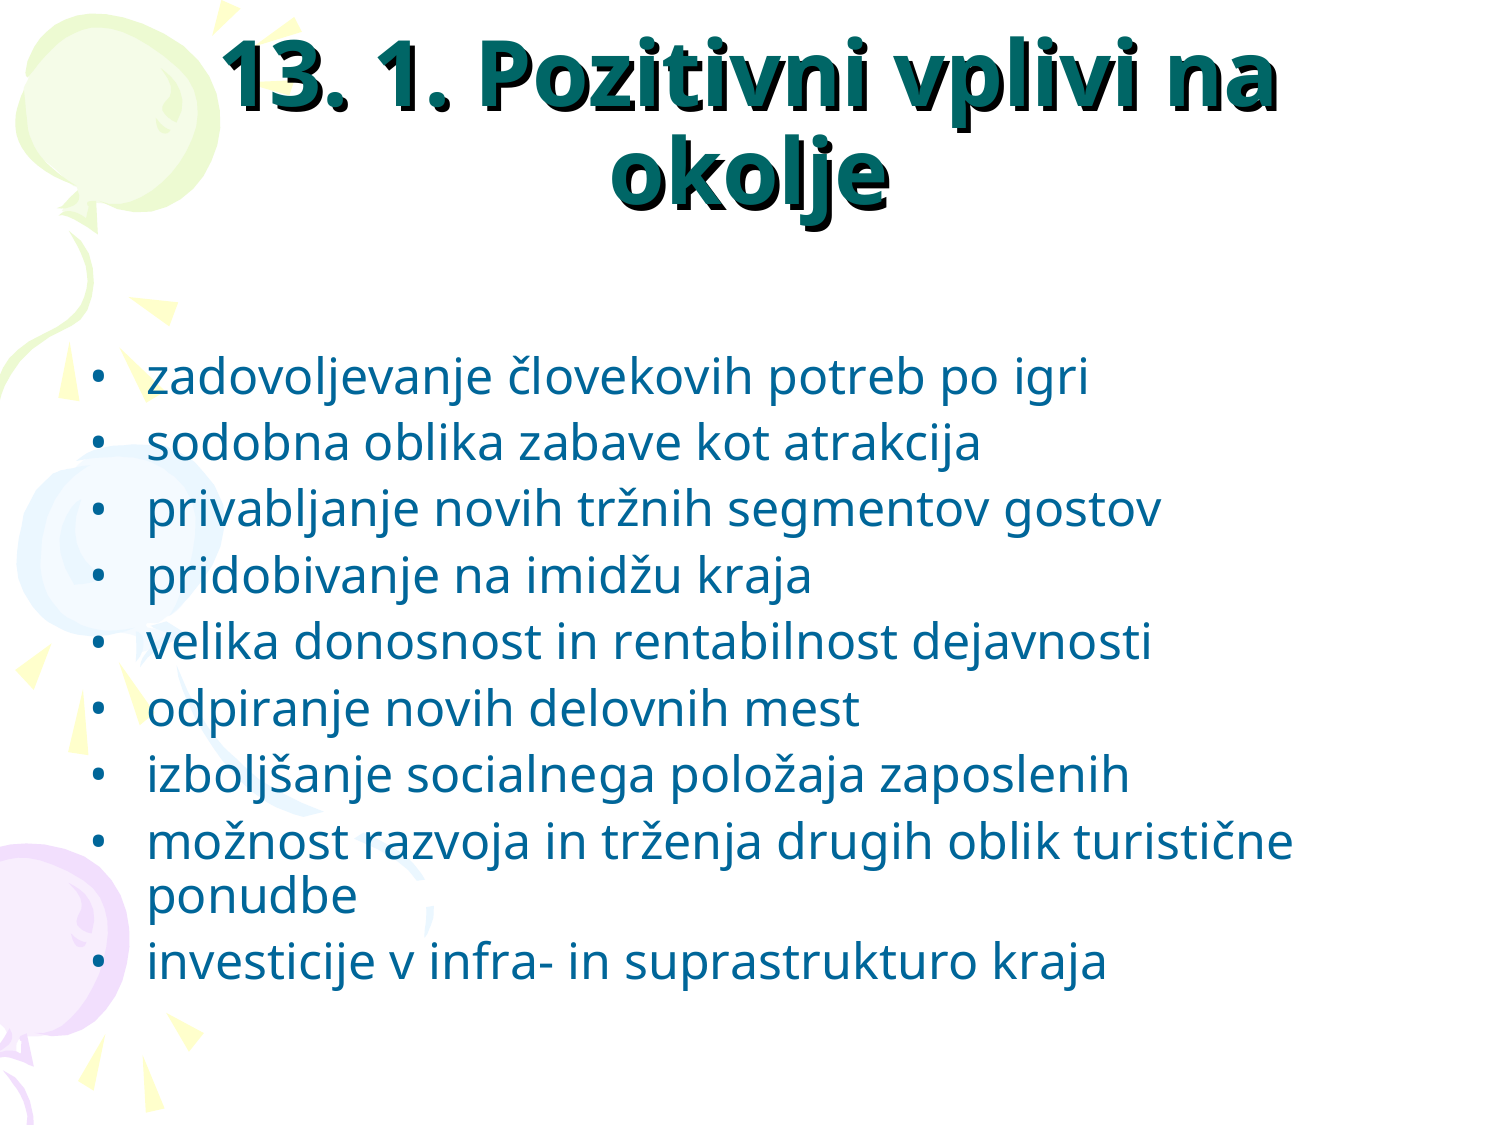

# 13. 1. Pozitivni vplivi na okolje
zadovoljevanje človekovih potreb po igri
sodobna oblika zabave kot atrakcija
privabljanje novih tržnih segmentov gostov
pridobivanje na imidžu kraja
velika donosnost in rentabilnost dejavnosti
odpiranje novih delovnih mest
izboljšanje socialnega položaja zaposlenih
možnost razvoja in trženja drugih oblik turistične ponudbe
investicije v infra- in suprastrukturo kraja